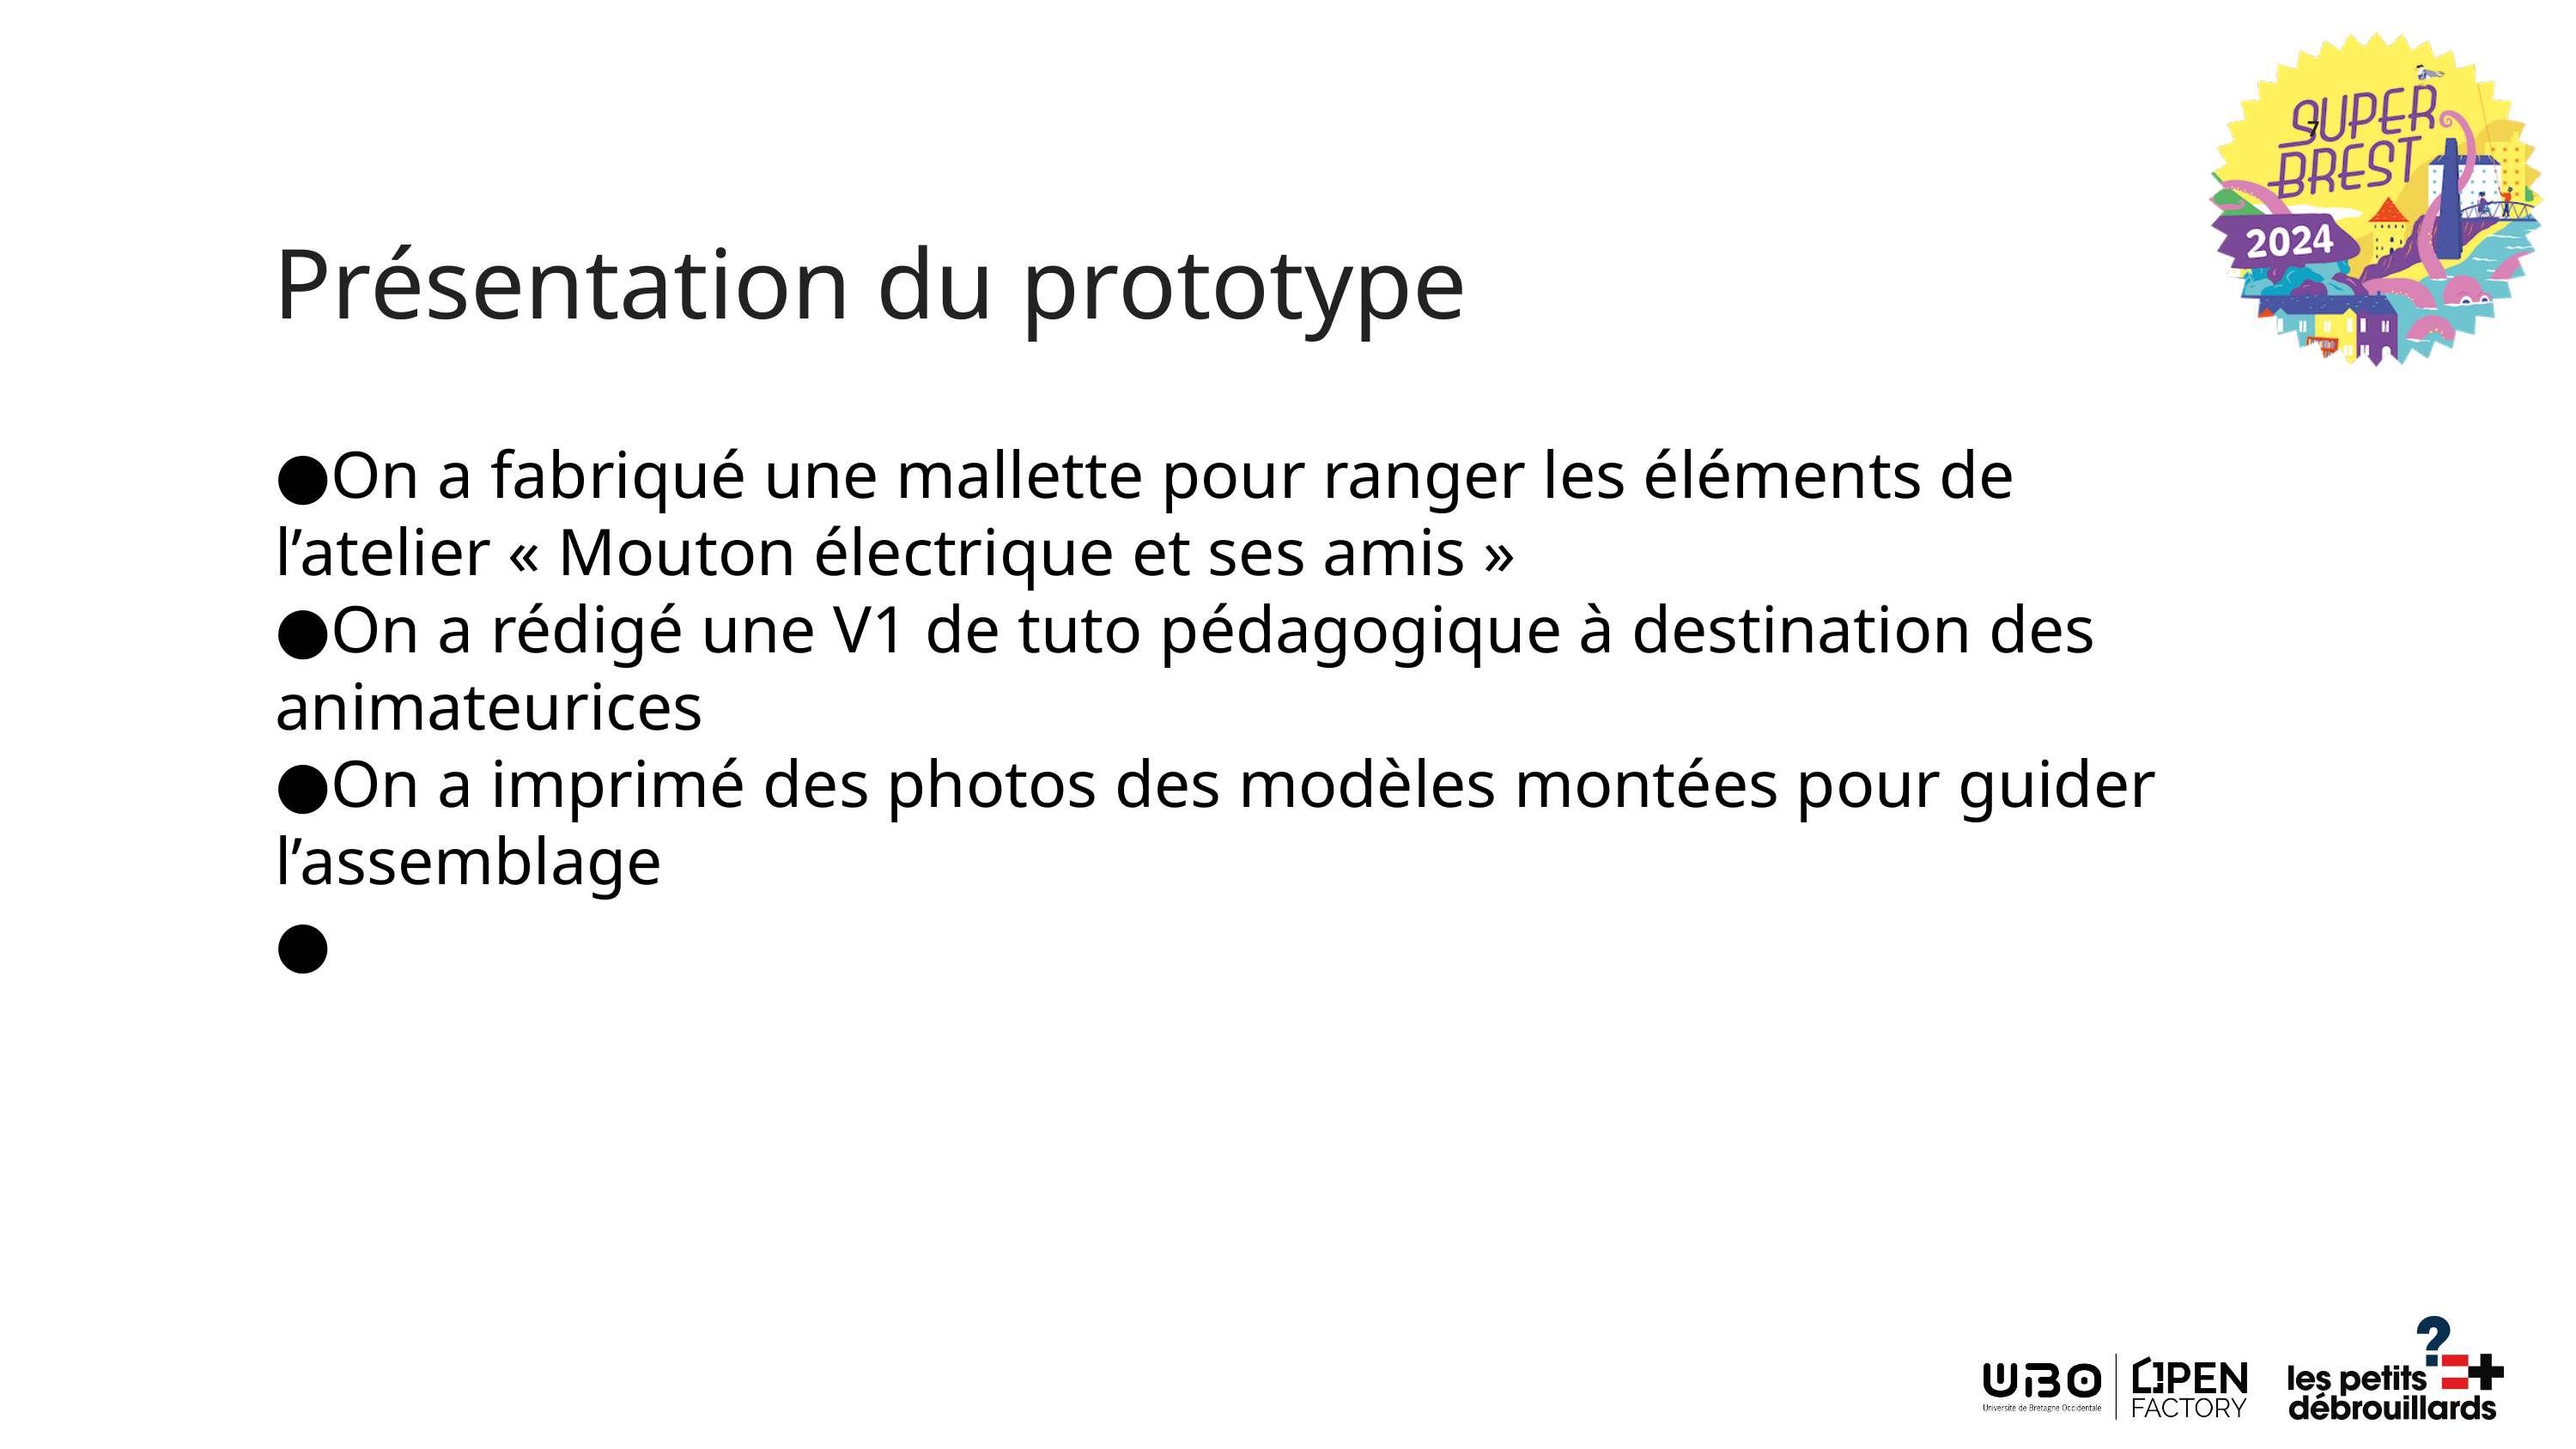

# Présentation du prototype
On a fabriqué une mallette pour ranger les éléments de l’atelier « Mouton électrique et ses amis »
On a rédigé une V1 de tuto pédagogique à destination des animateurices
On a imprimé des photos des modèles montées pour guider l’assemblage